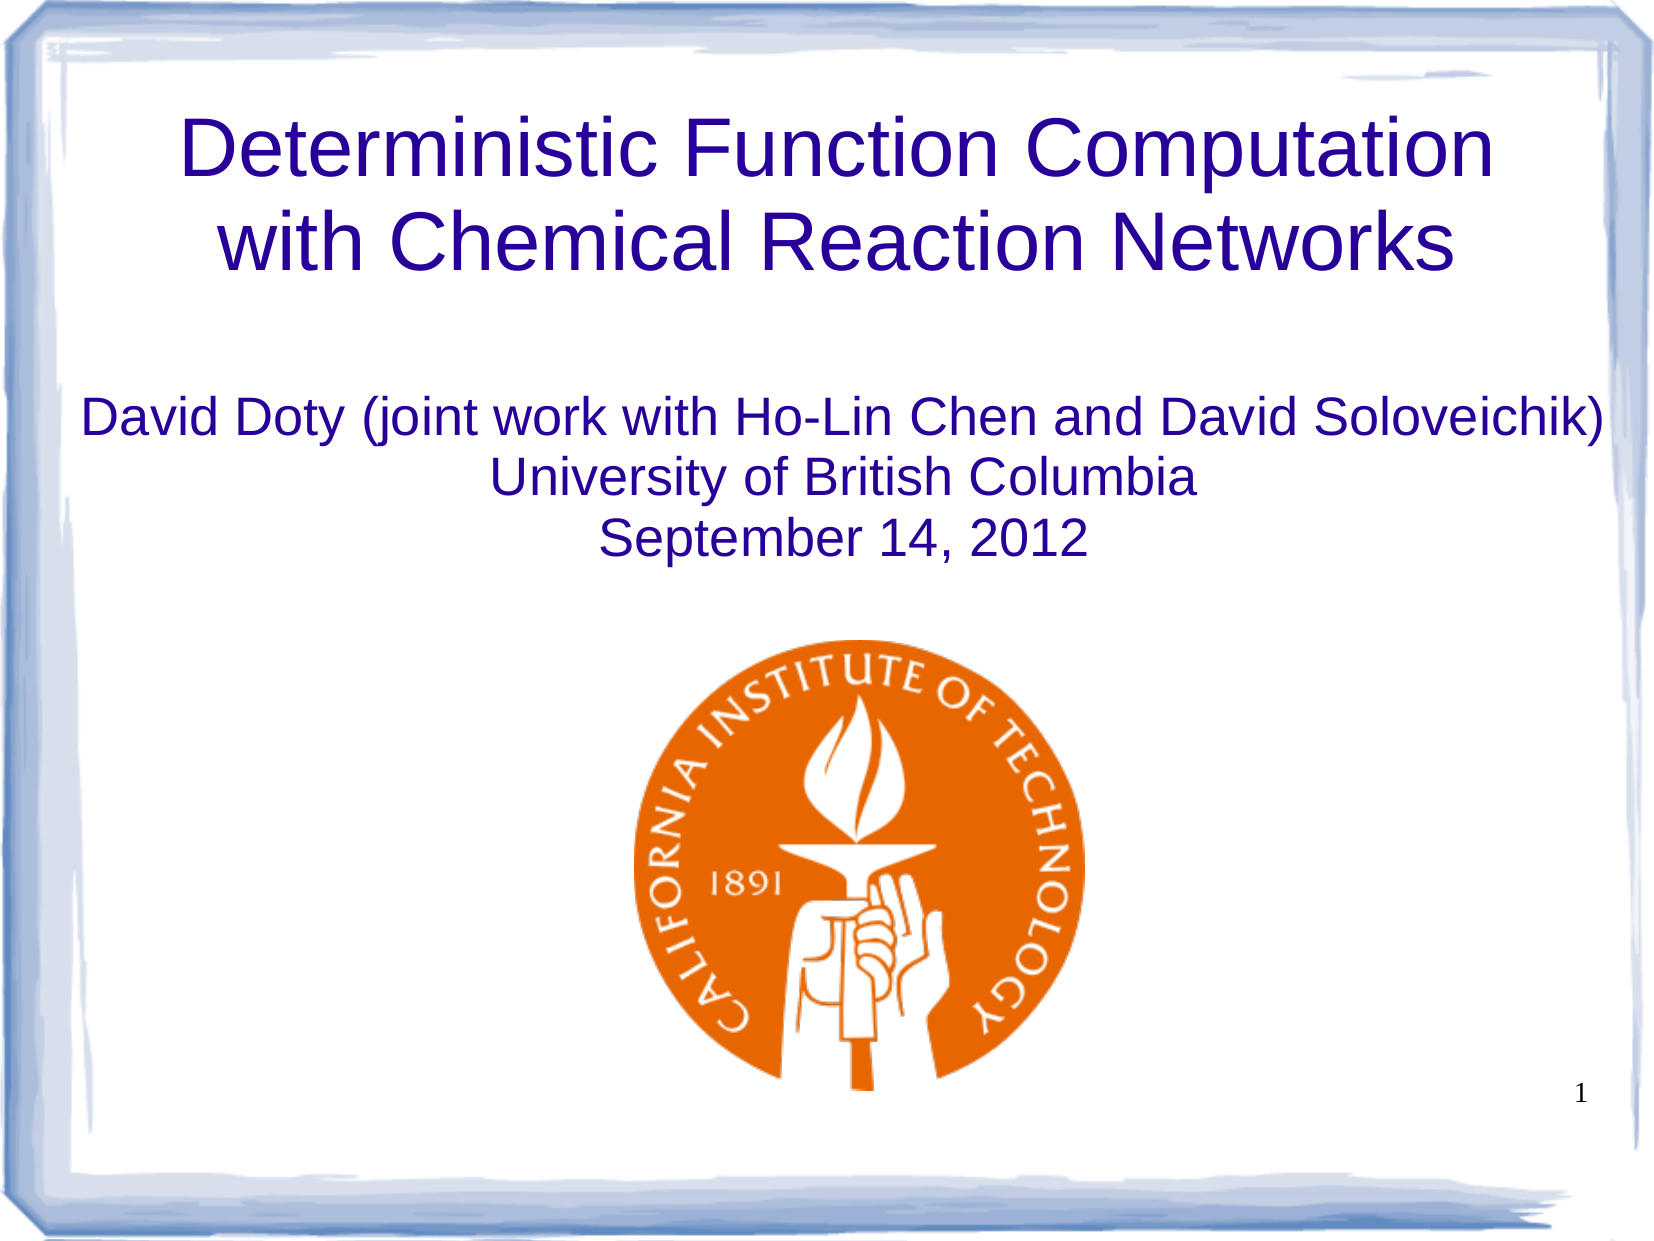

# Deterministic Function Computation with Chemical Reaction Networks
David Doty (joint work with Ho-Lin Chen and David Soloveichik)
University of British Columbia
September 14, 2012
1